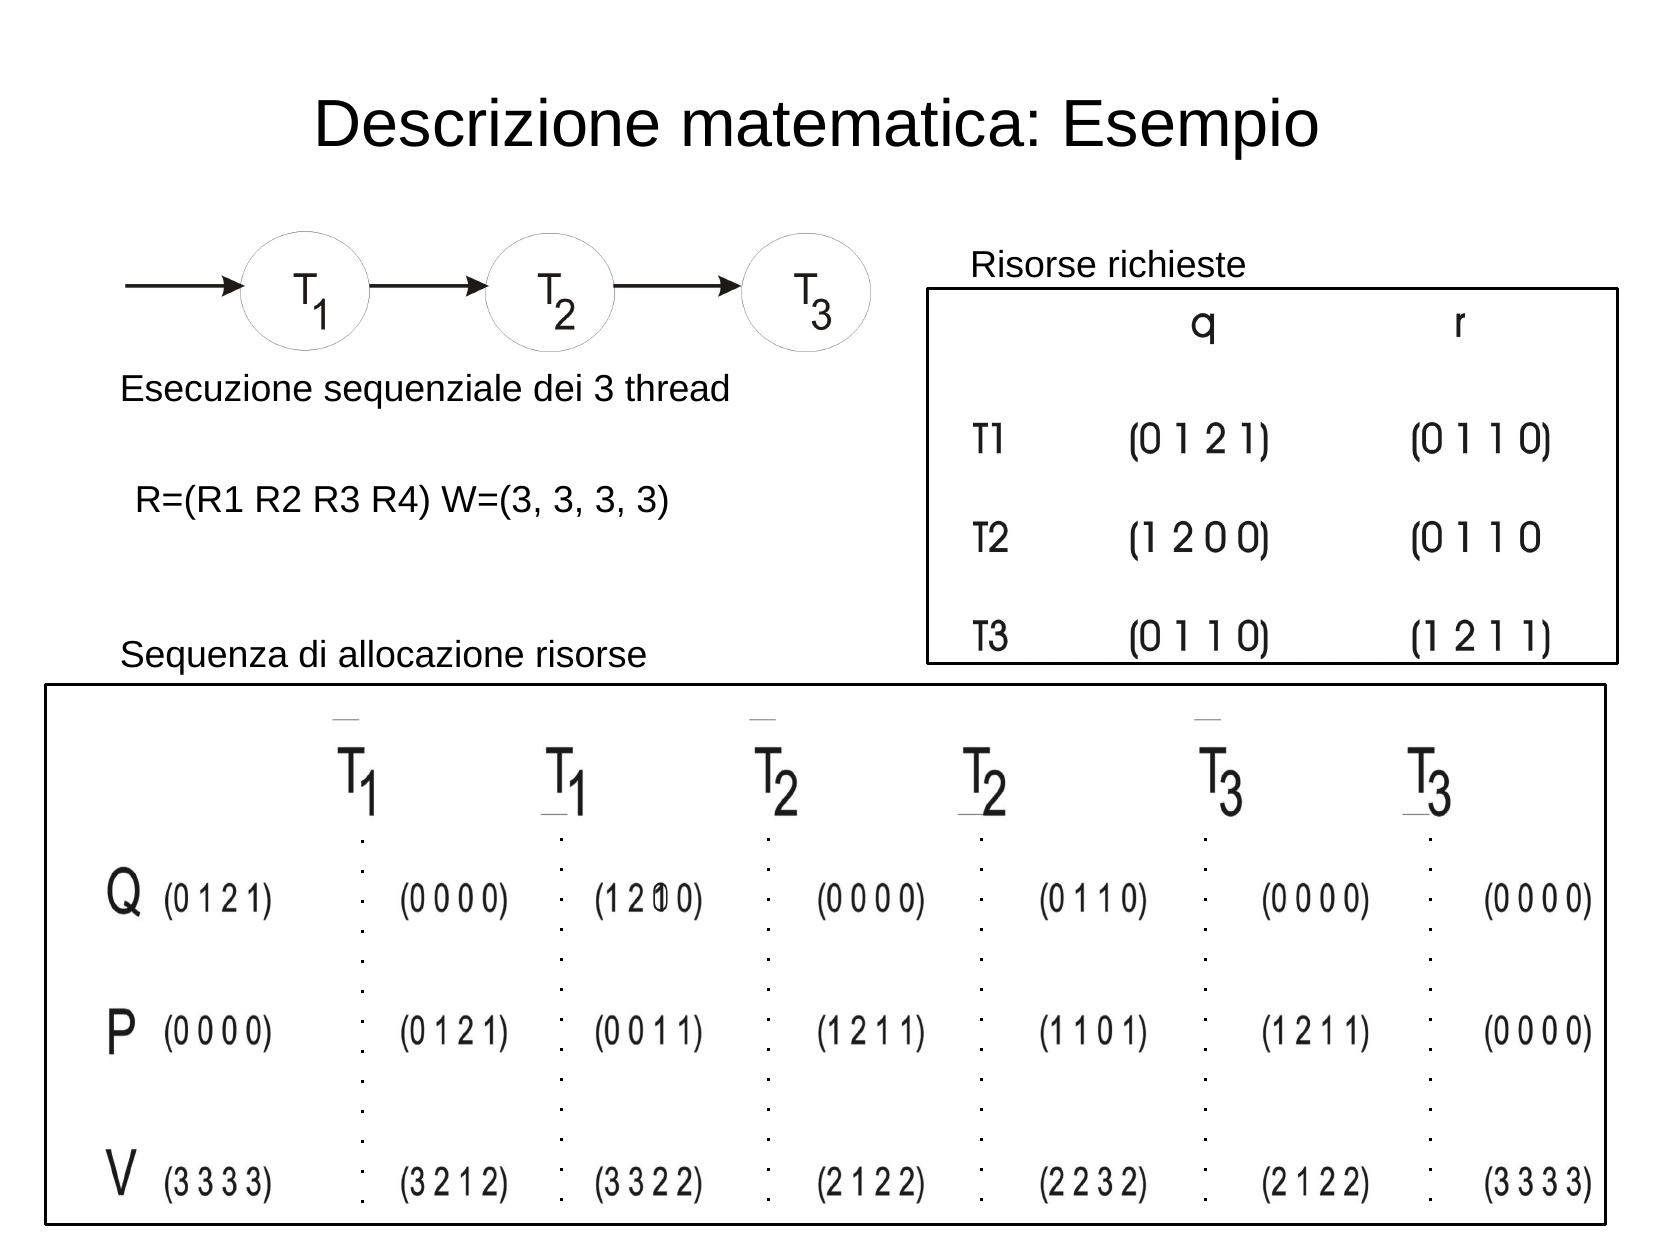

# Descrizione matematica: Esempio
Risorse richieste
Esecuzione sequenziale dei 3 thread
R=(R1 R2 R3 R4) W=(3, 3, 3, 3)
Sequenza di allocazione risorse